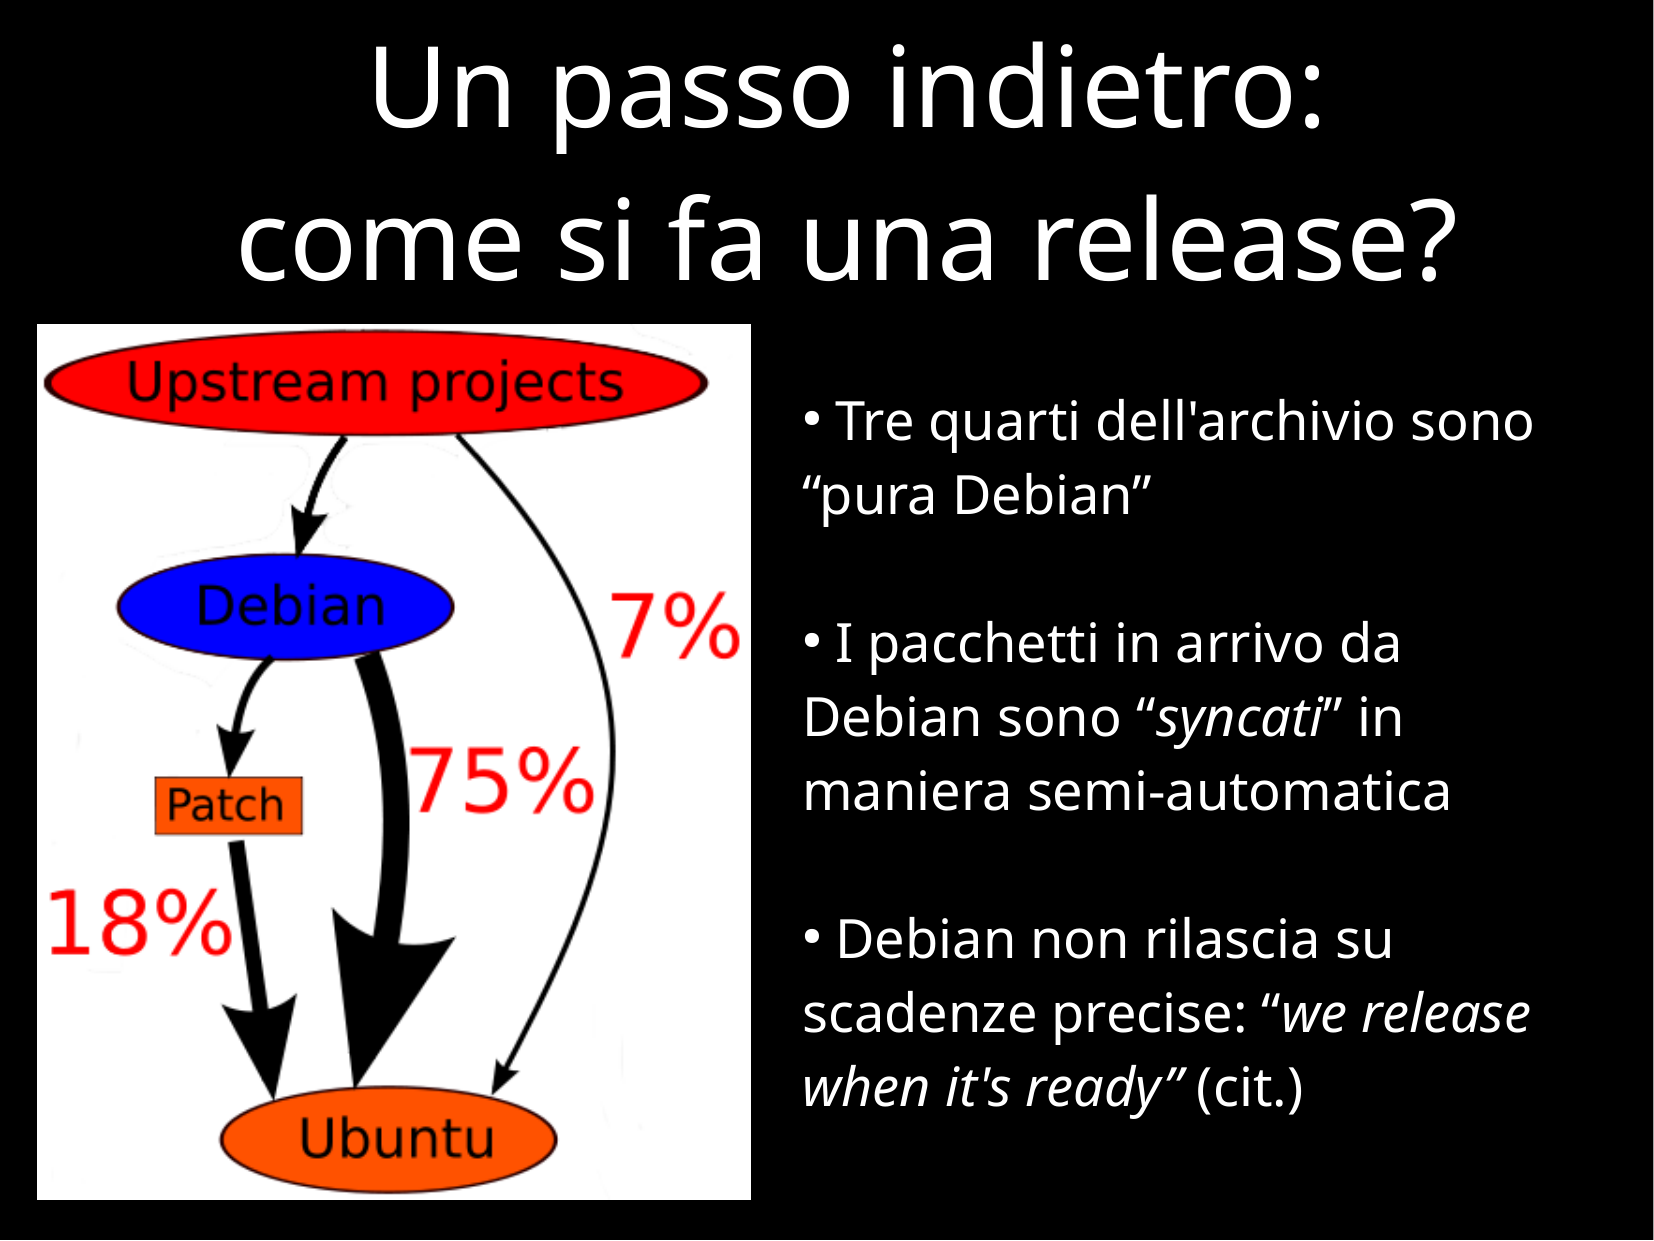

Un passo indietro:
come si fa una release?
 Tre quarti dell'archivio sono “pura Debian”
 I pacchetti in arrivo da Debian sono “syncati” in maniera semi-automatica
 Debian non rilascia su scadenze precise: “we release when it's ready” (cit.)